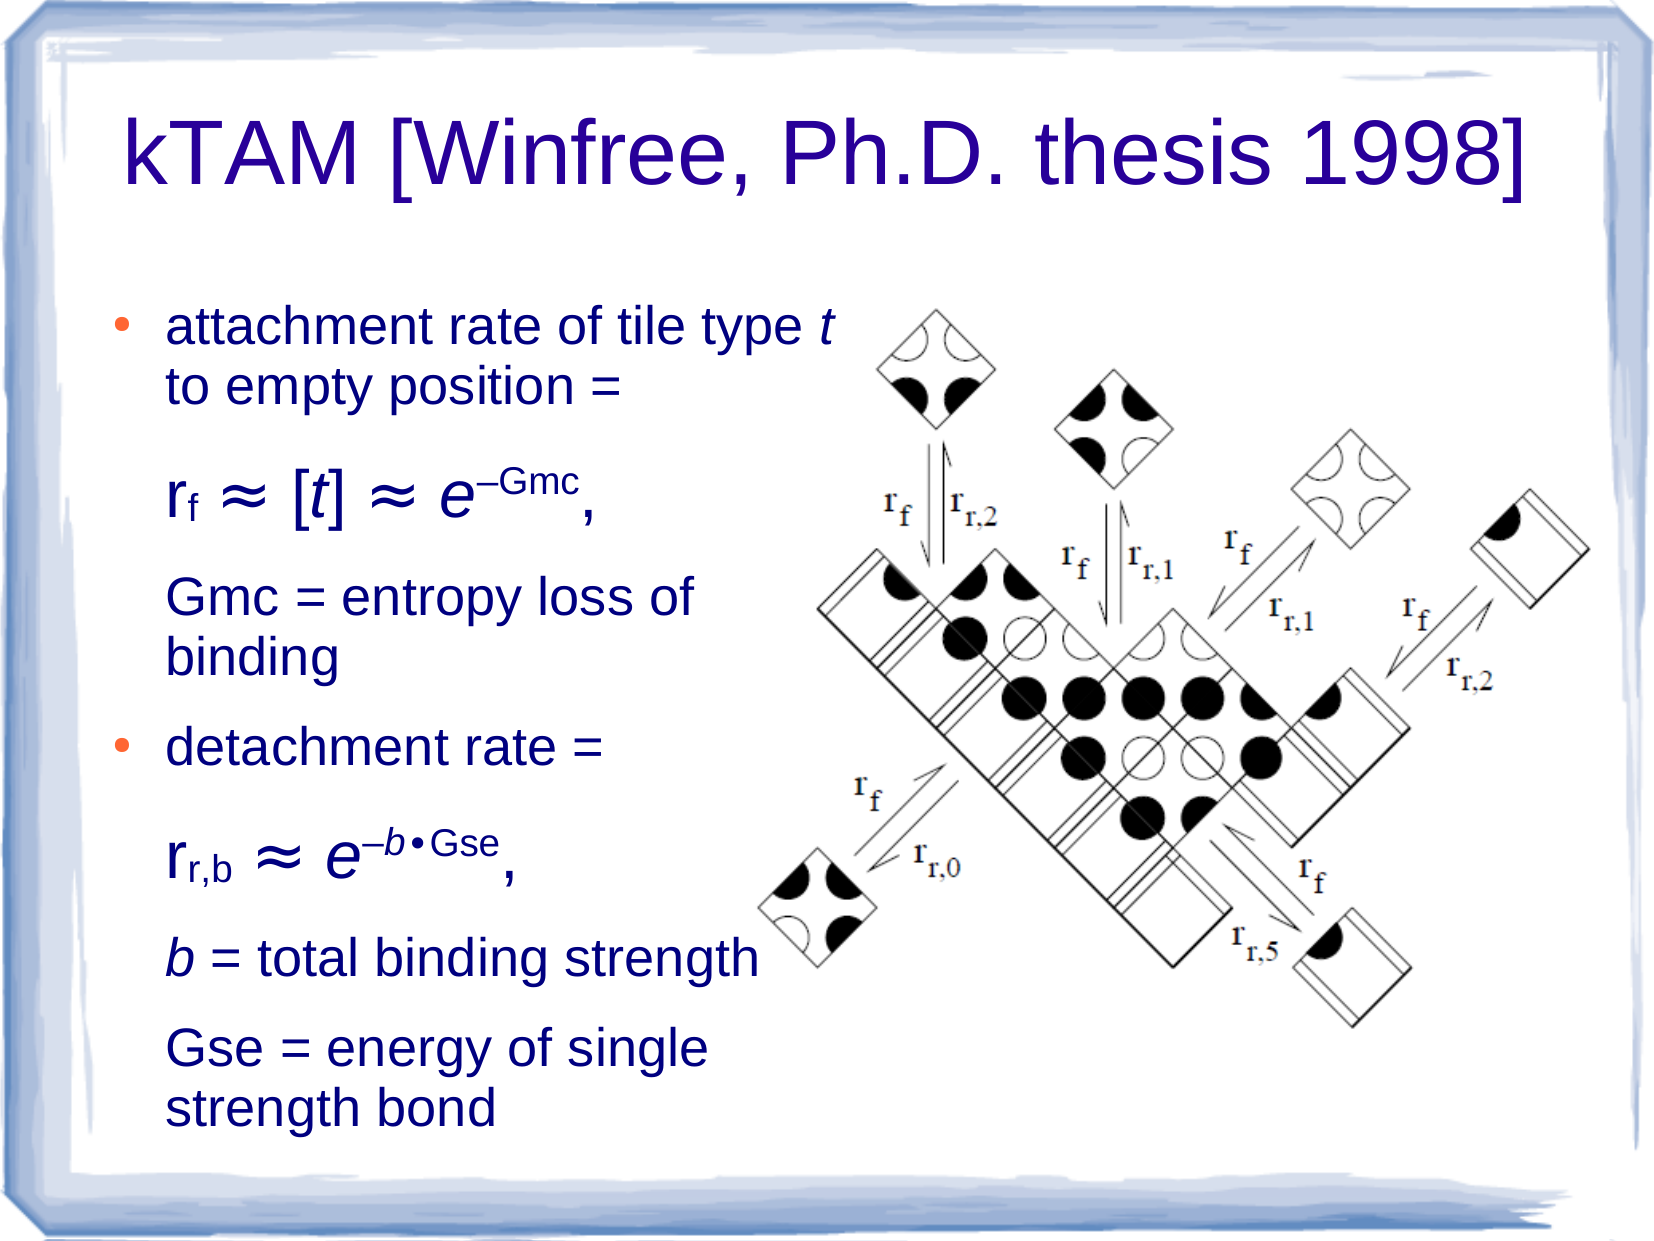

# kTAM [Winfree, Ph.D. thesis 1998]
attachment rate of tile type t to empty position =
rf ≈ [t] ≈ e–Gmc,
Gmc = entropy loss of binding
detachment rate =
rr,b ≈ e–b∙Gse,
b = total binding strength
Gse = energy of single strength bond